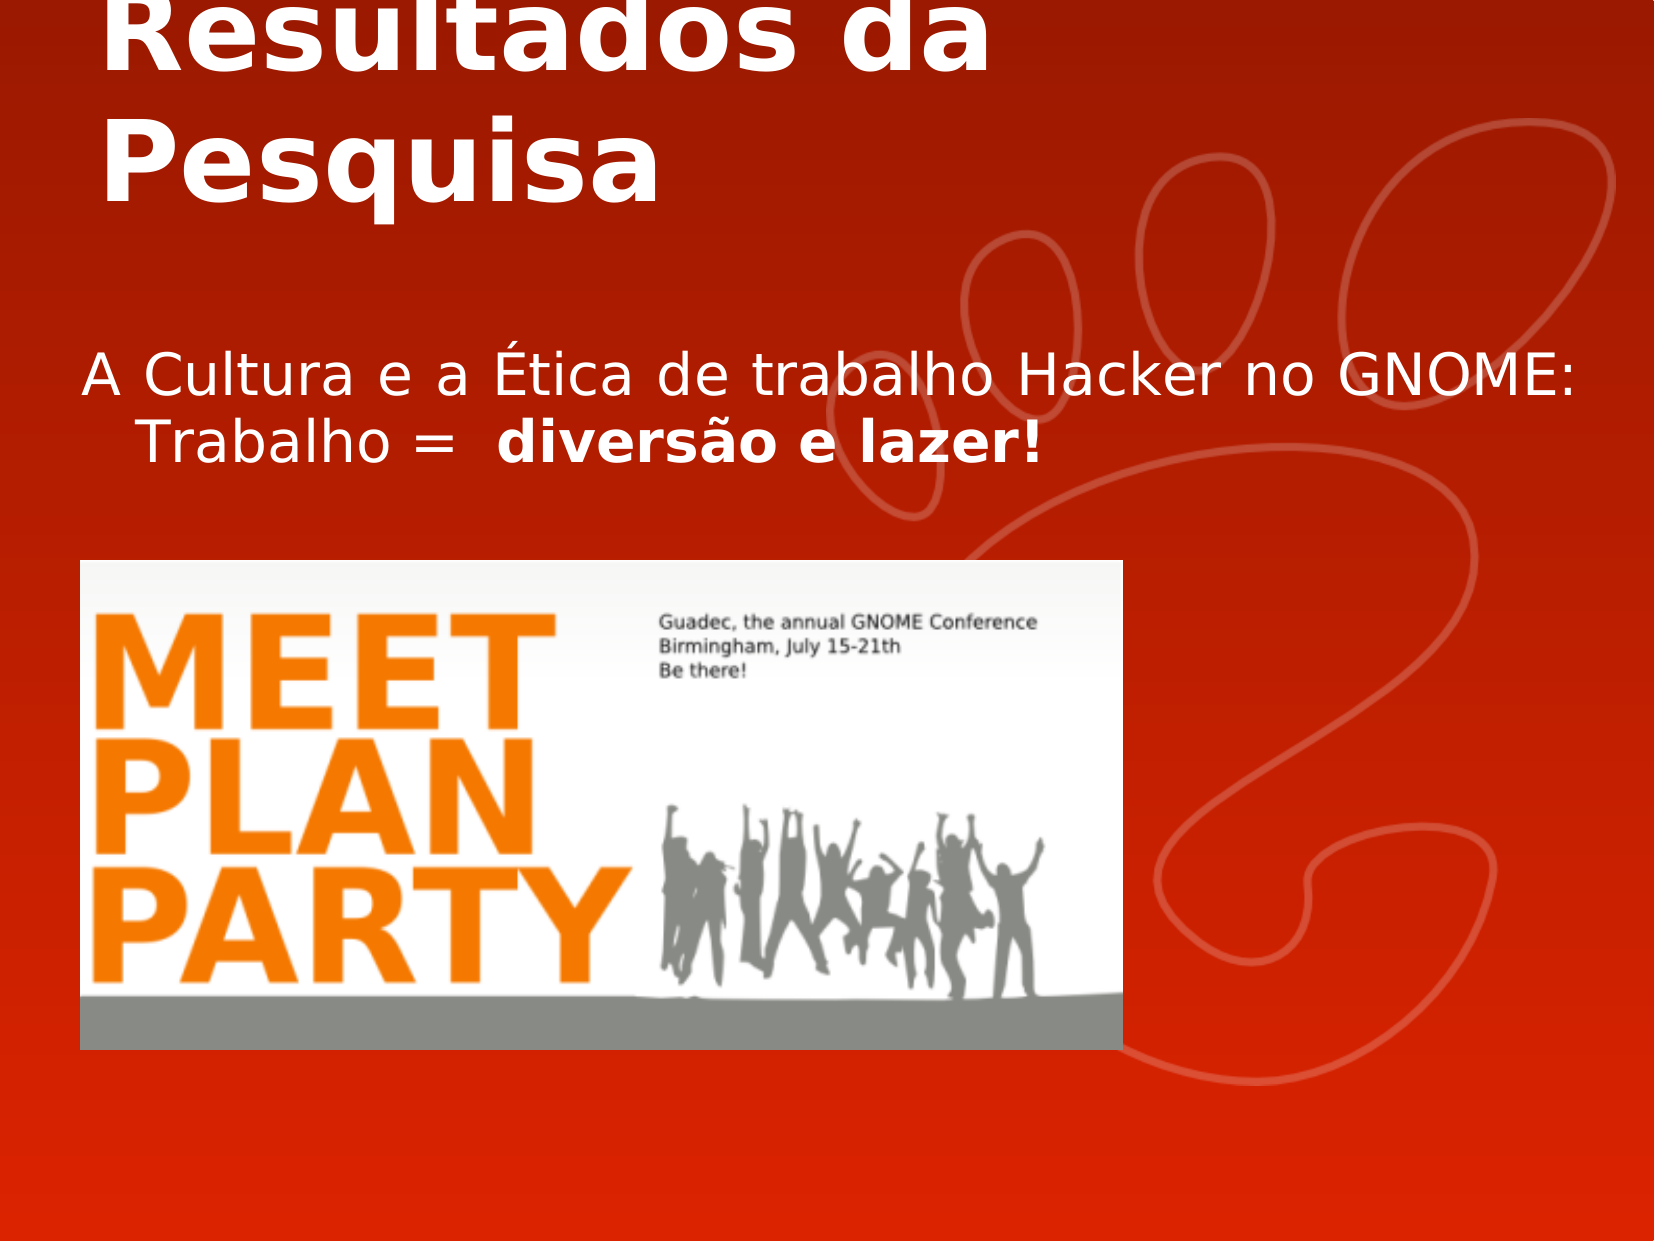

# Resultados da Pesquisa
A Cultura e a Ética de trabalho Hacker no GNOME: Trabalho = diversão e lazer!